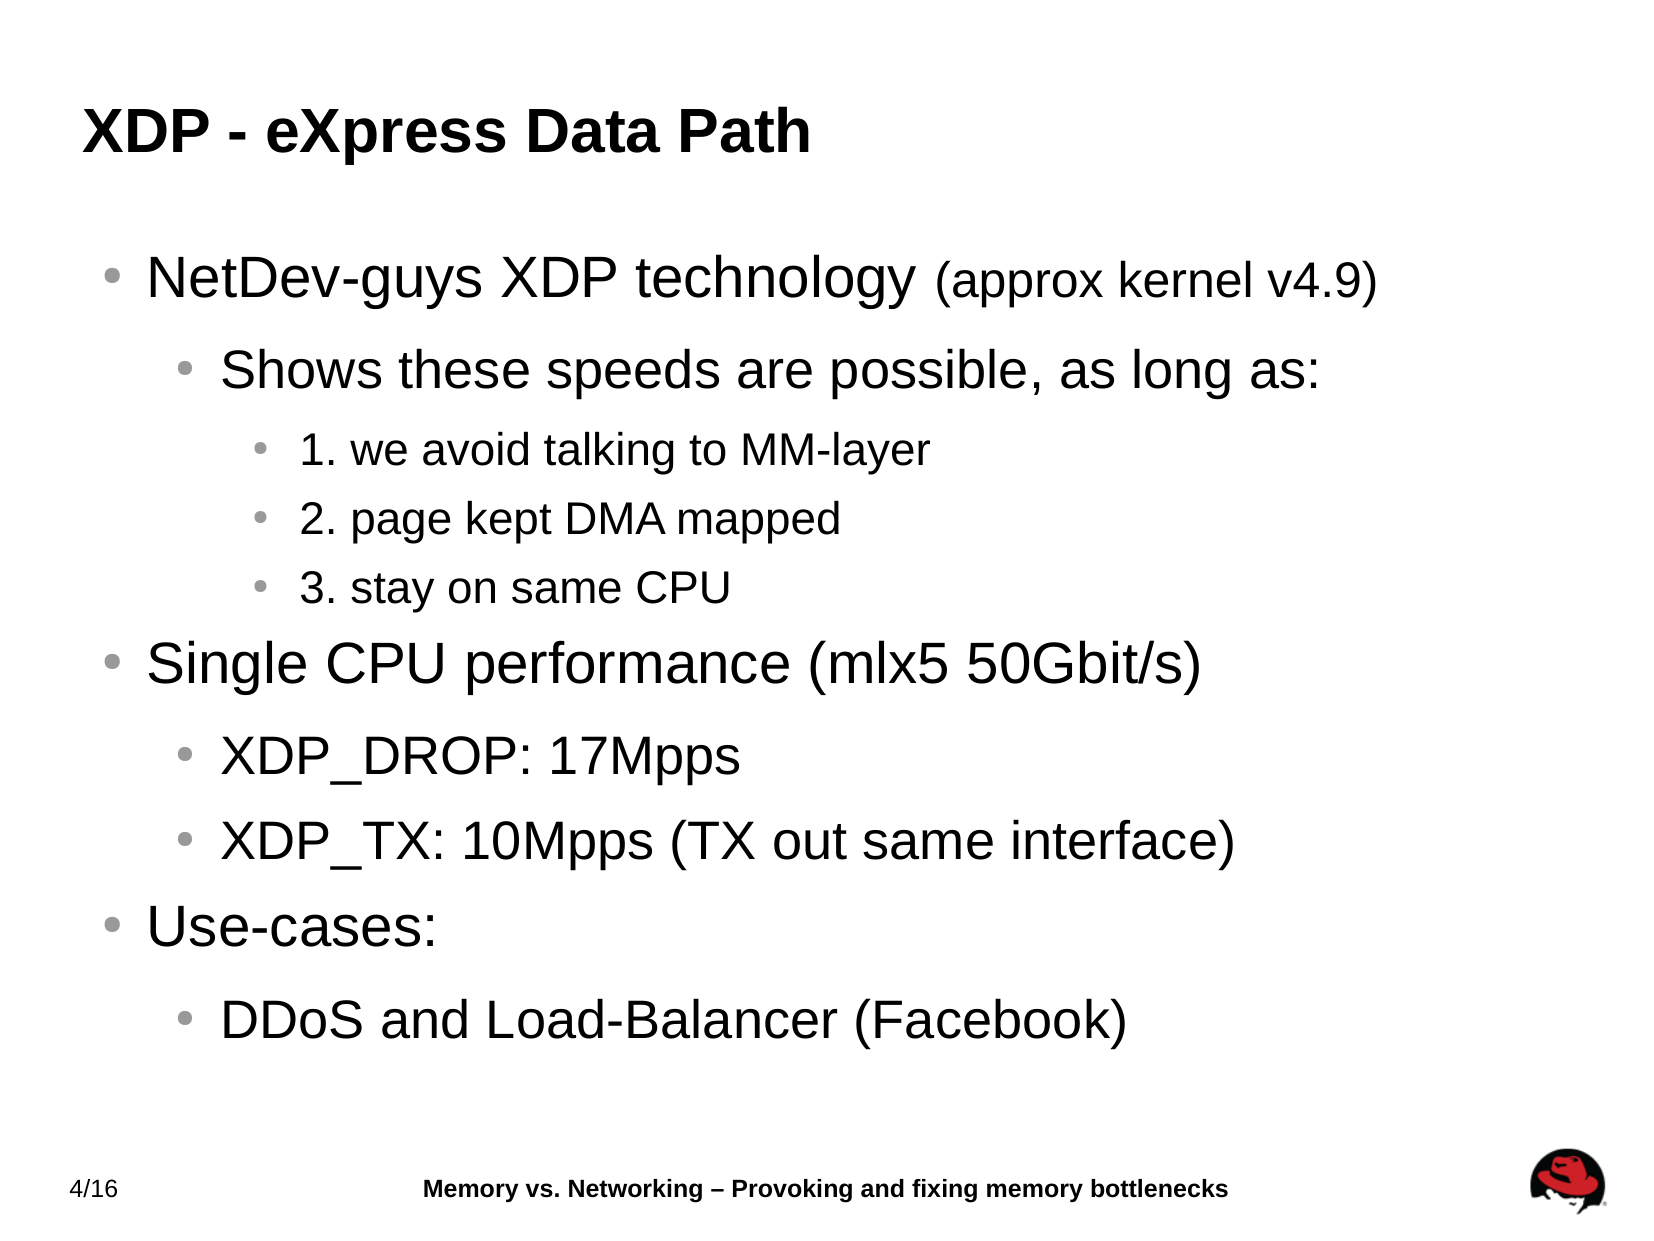

# XDP - eXpress Data Path
NetDev-guys XDP technology (approx kernel v4.9)
Shows these speeds are possible, as long as:
1. we avoid talking to MM-layer
2. page kept DMA mapped
3. stay on same CPU
Single CPU performance (mlx5 50Gbit/s)
XDP_DROP: 17Mpps
XDP_TX: 10Mpps (TX out same interface)
Use-cases:
DDoS and Load-Balancer (Facebook)